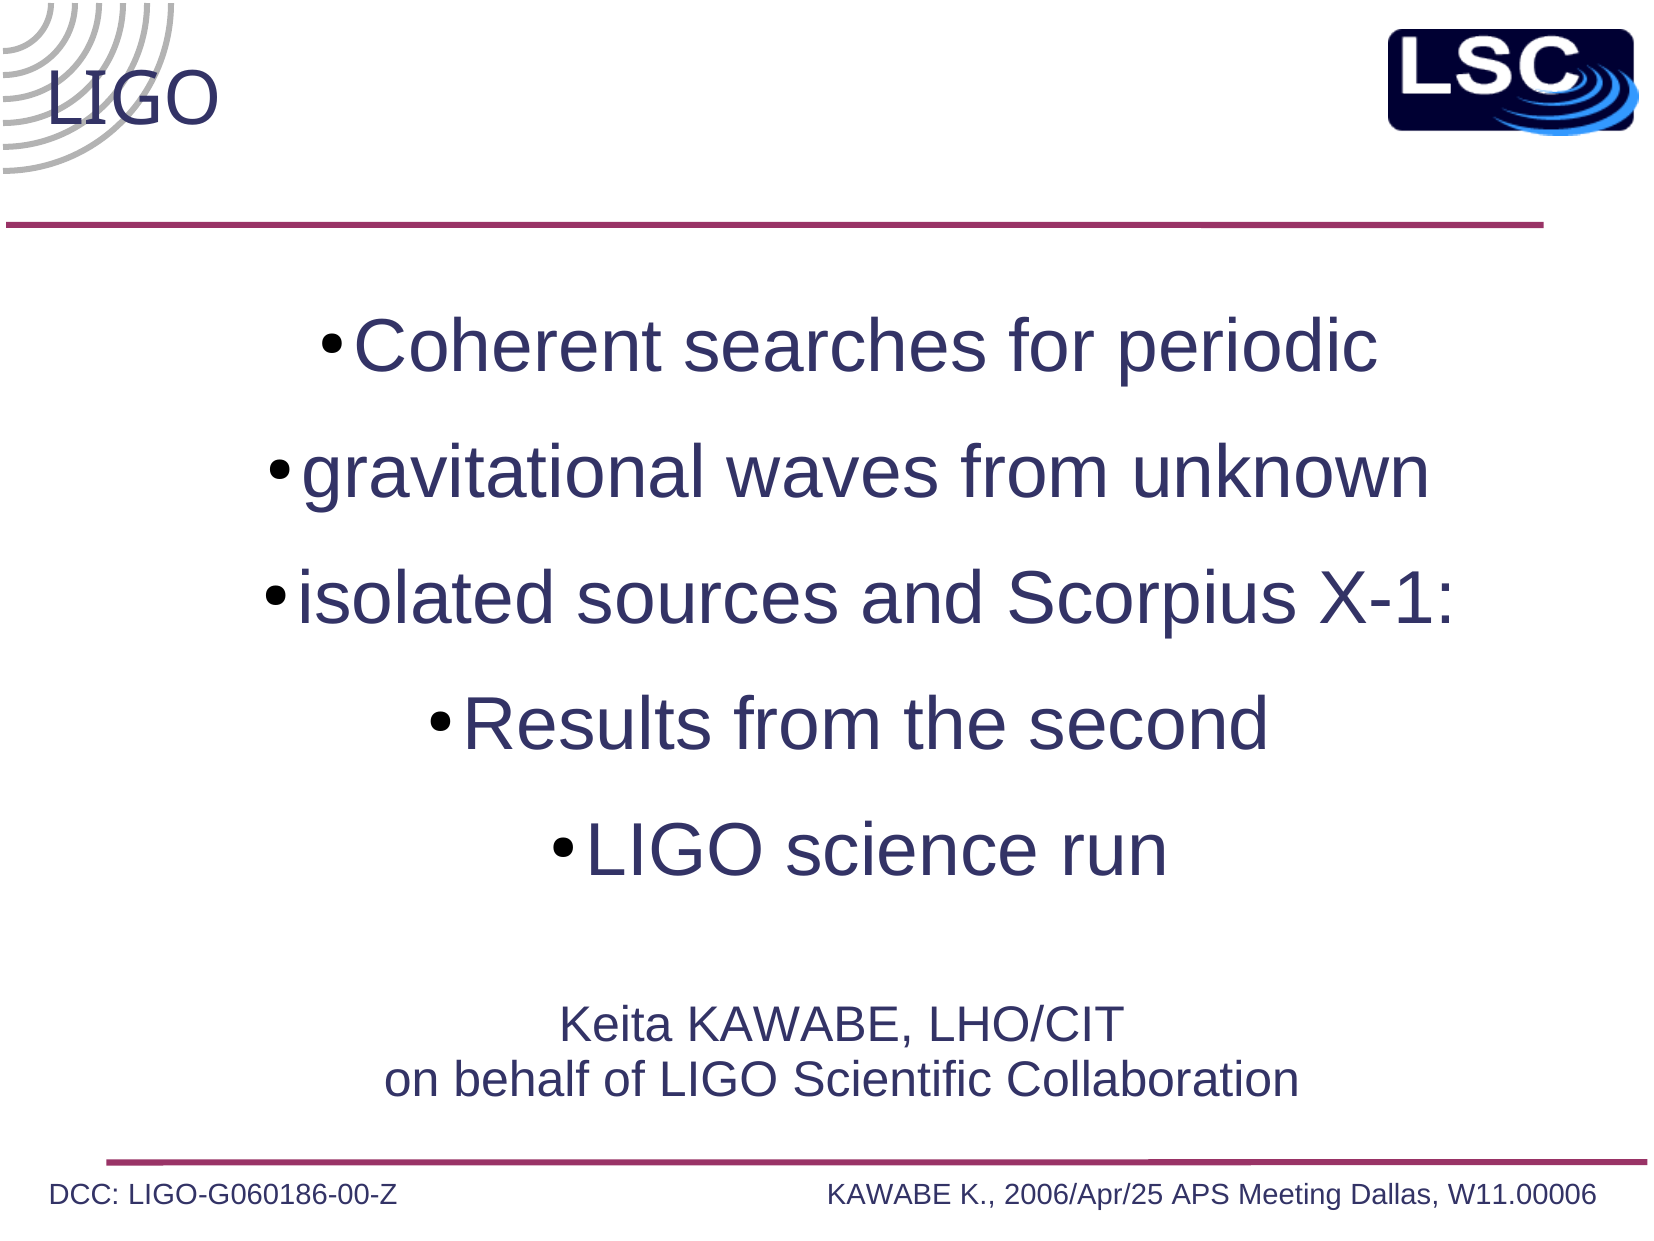

# Coherent searches for periodic
gravitational waves from unknown
isolated sources and Scorpius X-1:
Results from the second
LIGO science run
Keita KAWABE, LHO/CIT
on behalf of LIGO Scientific Collaboration